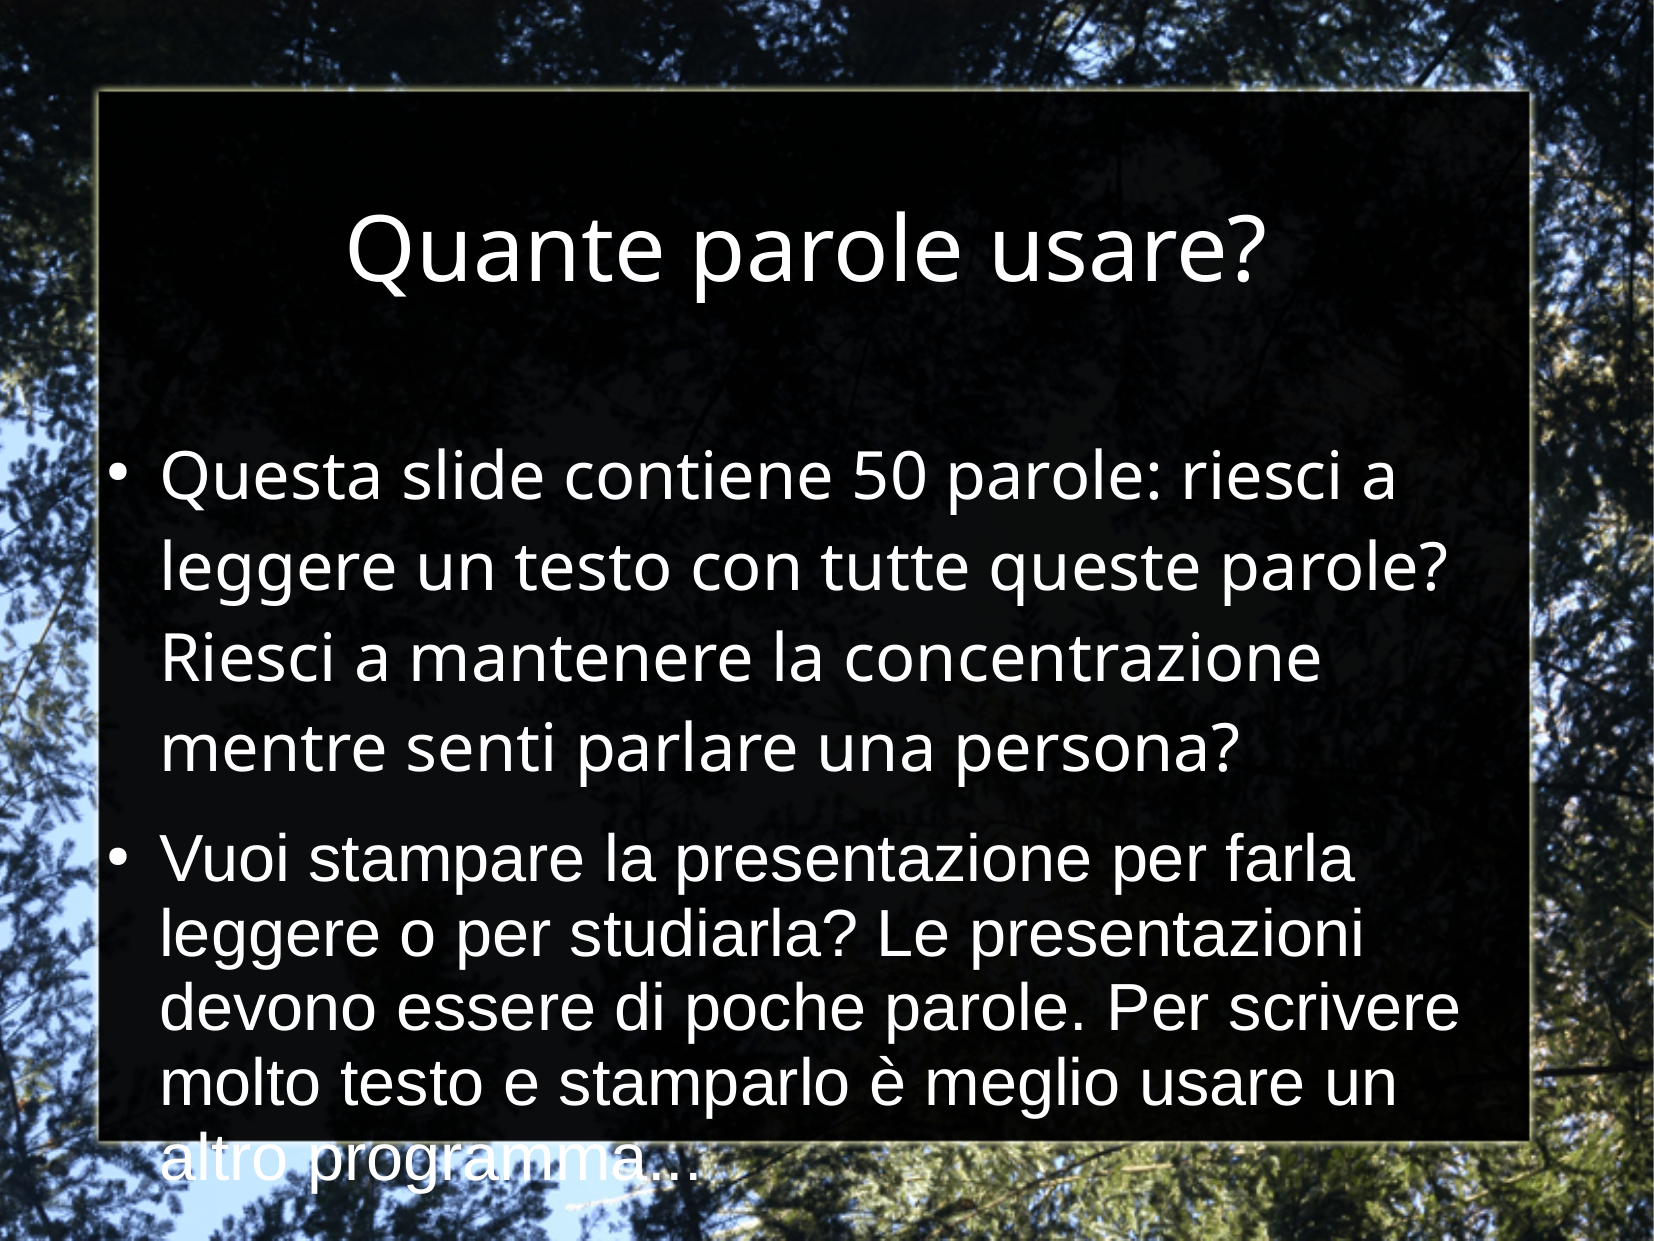

# Quante parole usare?
Questa slide contiene 50 parole: riesci a leggere un testo con tutte queste parole? Riesci a mantenere la concentrazione mentre senti parlare una persona?
Vuoi stampare la presentazione per farla leggere o per studiarla? Le presentazioni devono essere di poche parole. Per scrivere molto testo e stamparlo è meglio usare un altro programma...